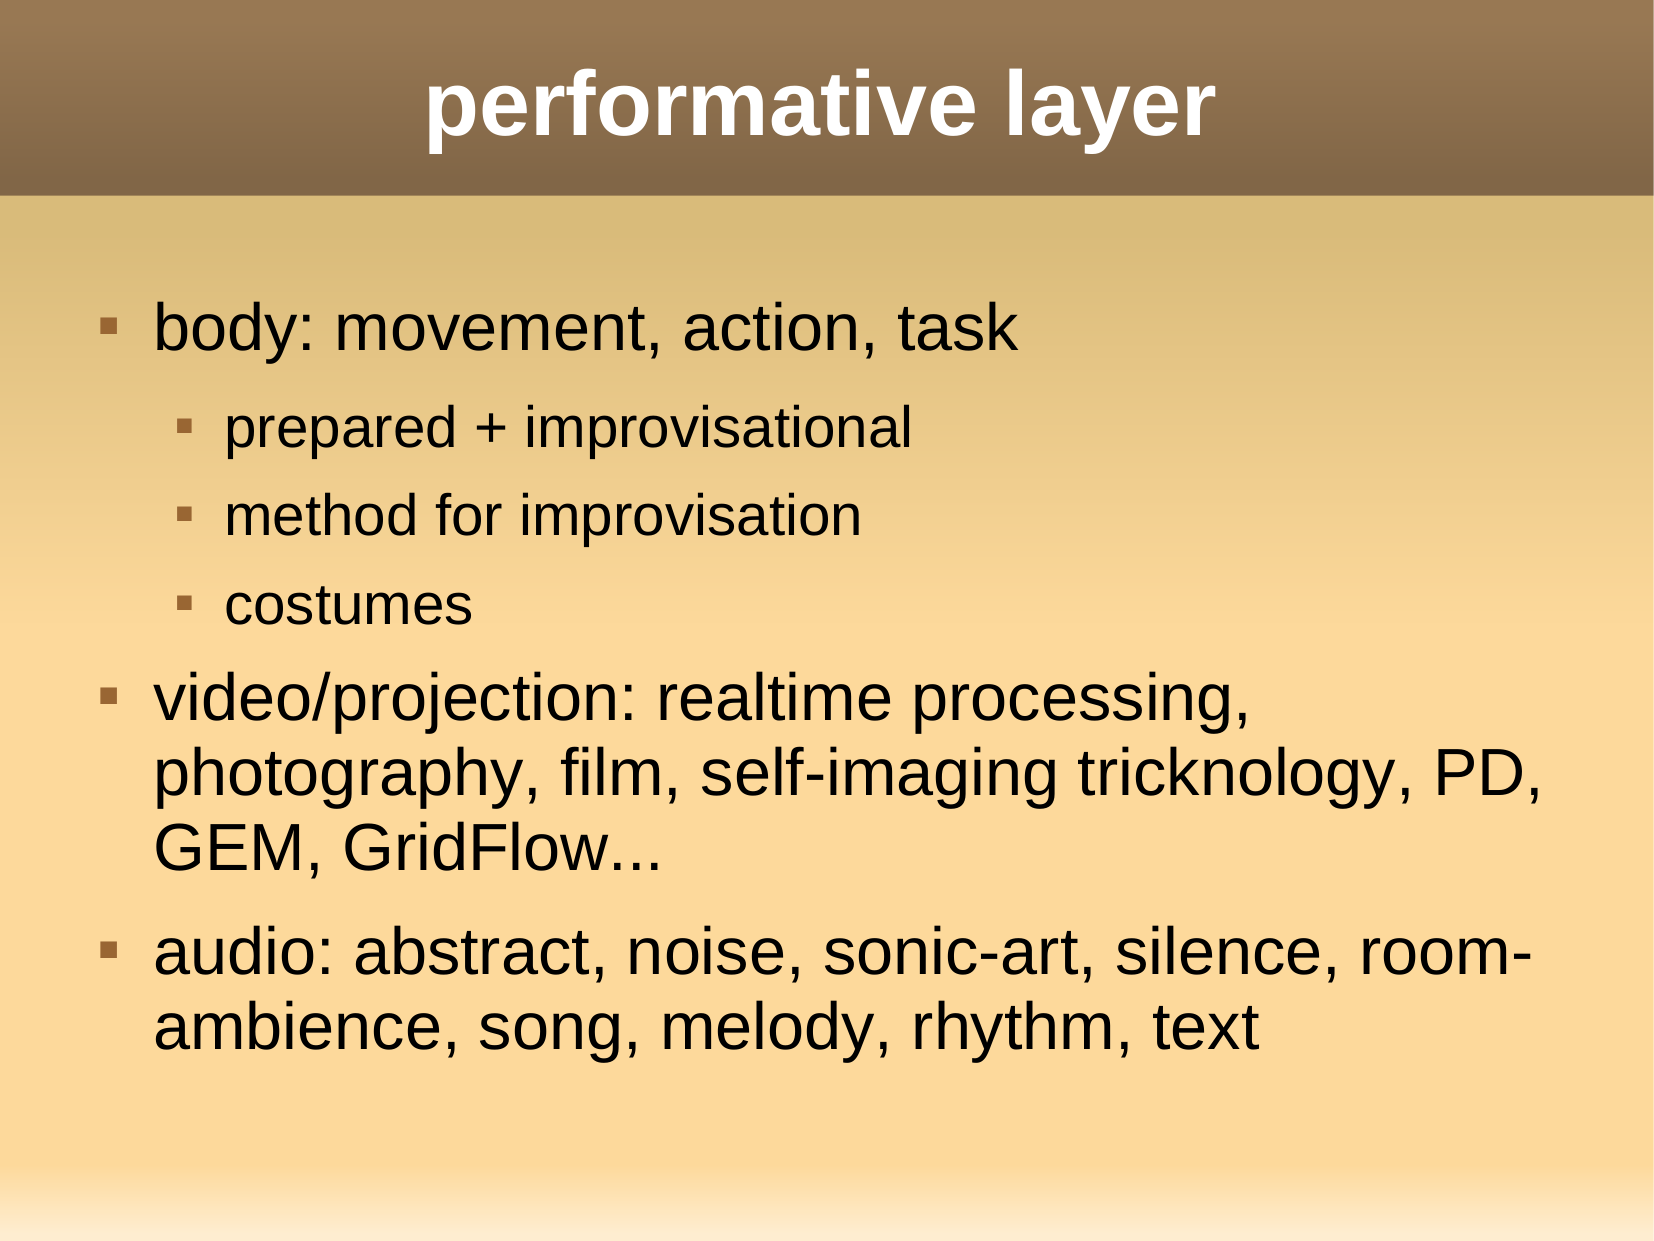

# performative layer
body: movement, action, task
prepared + improvisational
method for improvisation
costumes
video/projection: realtime processing, photography, film, self-imaging tricknology, PD, GEM, GridFlow...
audio: abstract, noise, sonic-art, silence, room-ambience, song, melody, rhythm, text